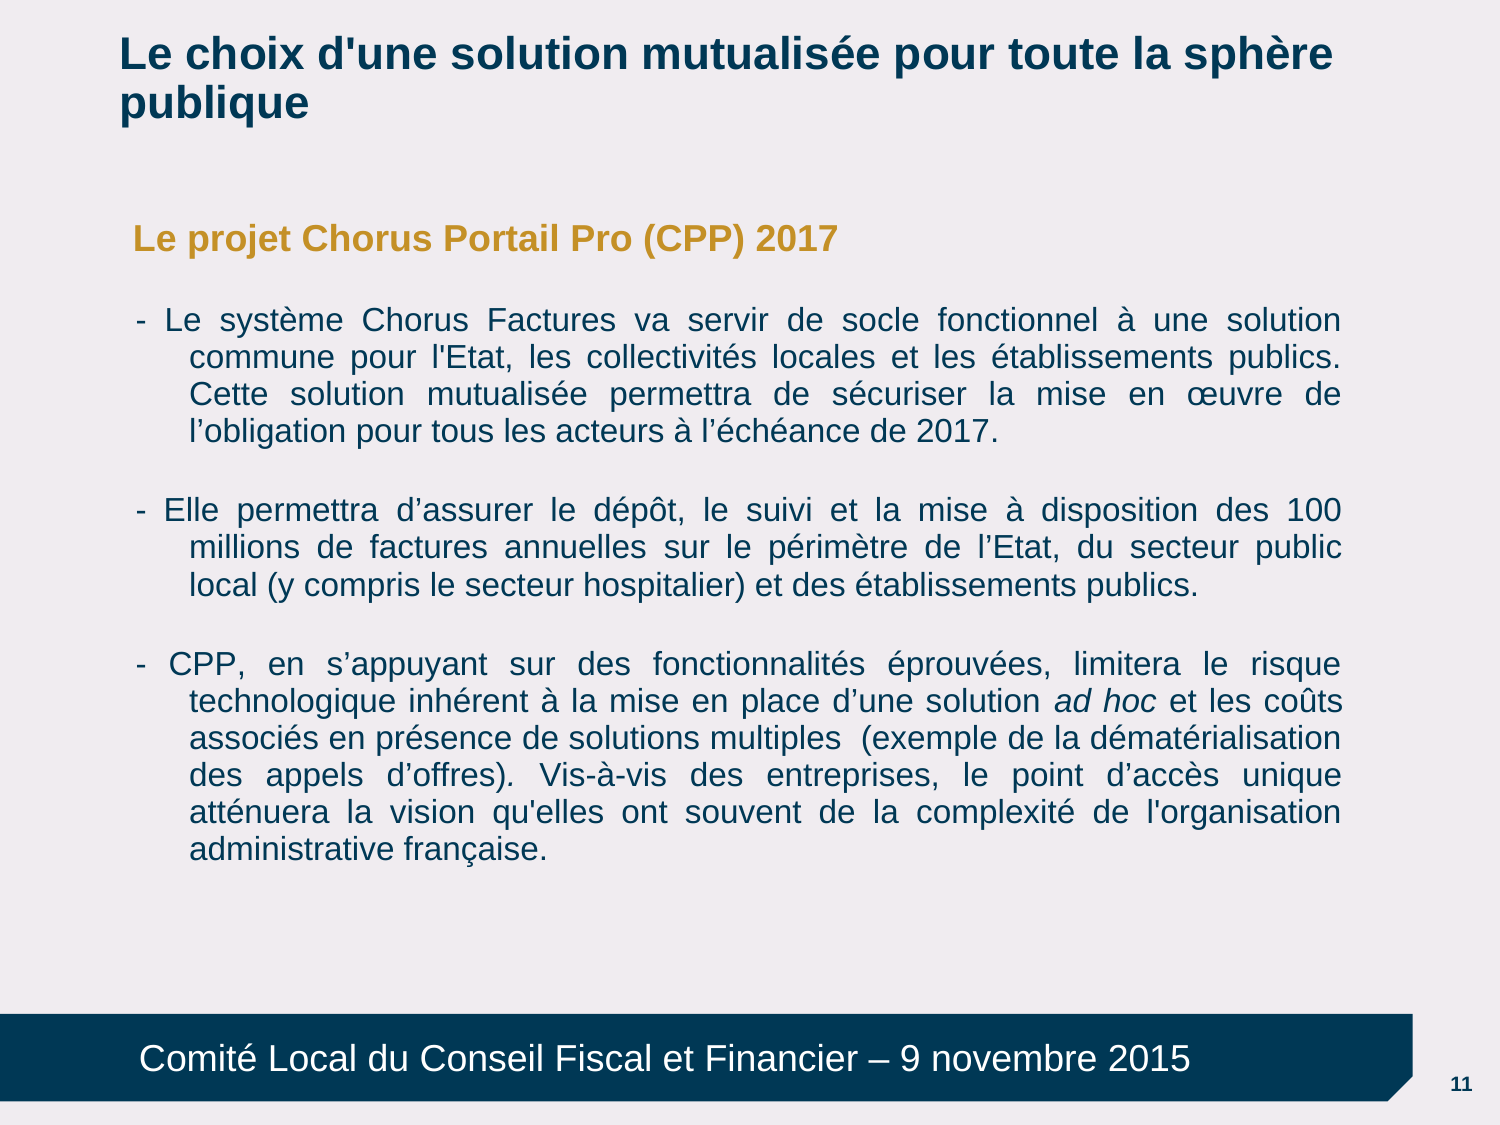

# Le choix d'une solution mutualisée pour toute la sphère publique
Le projet Chorus Portail Pro (CPP) 2017
- Le système Chorus Factures va servir de socle fonctionnel à une solution commune pour l'Etat, les collectivités locales et les établissements publics. Cette solution mutualisée permettra de sécuriser la mise en œuvre de l’obligation pour tous les acteurs à l’échéance de 2017.
- Elle permettra d’assurer le dépôt, le suivi et la mise à disposition des 100 millions de factures annuelles sur le périmètre de l’Etat, du secteur public local (y compris le secteur hospitalier) et des établissements publics.
- CPP, en s’appuyant sur des fonctionnalités éprouvées, limitera le risque technologique inhérent à la mise en place d’une solution ad hoc et les coûts associés en présence de solutions multiples (exemple de la dématérialisation des appels d’offres). Vis-à-vis des entreprises, le point d’accès unique atténuera la vision qu'elles ont souvent de la complexité de l'organisation administrative française.